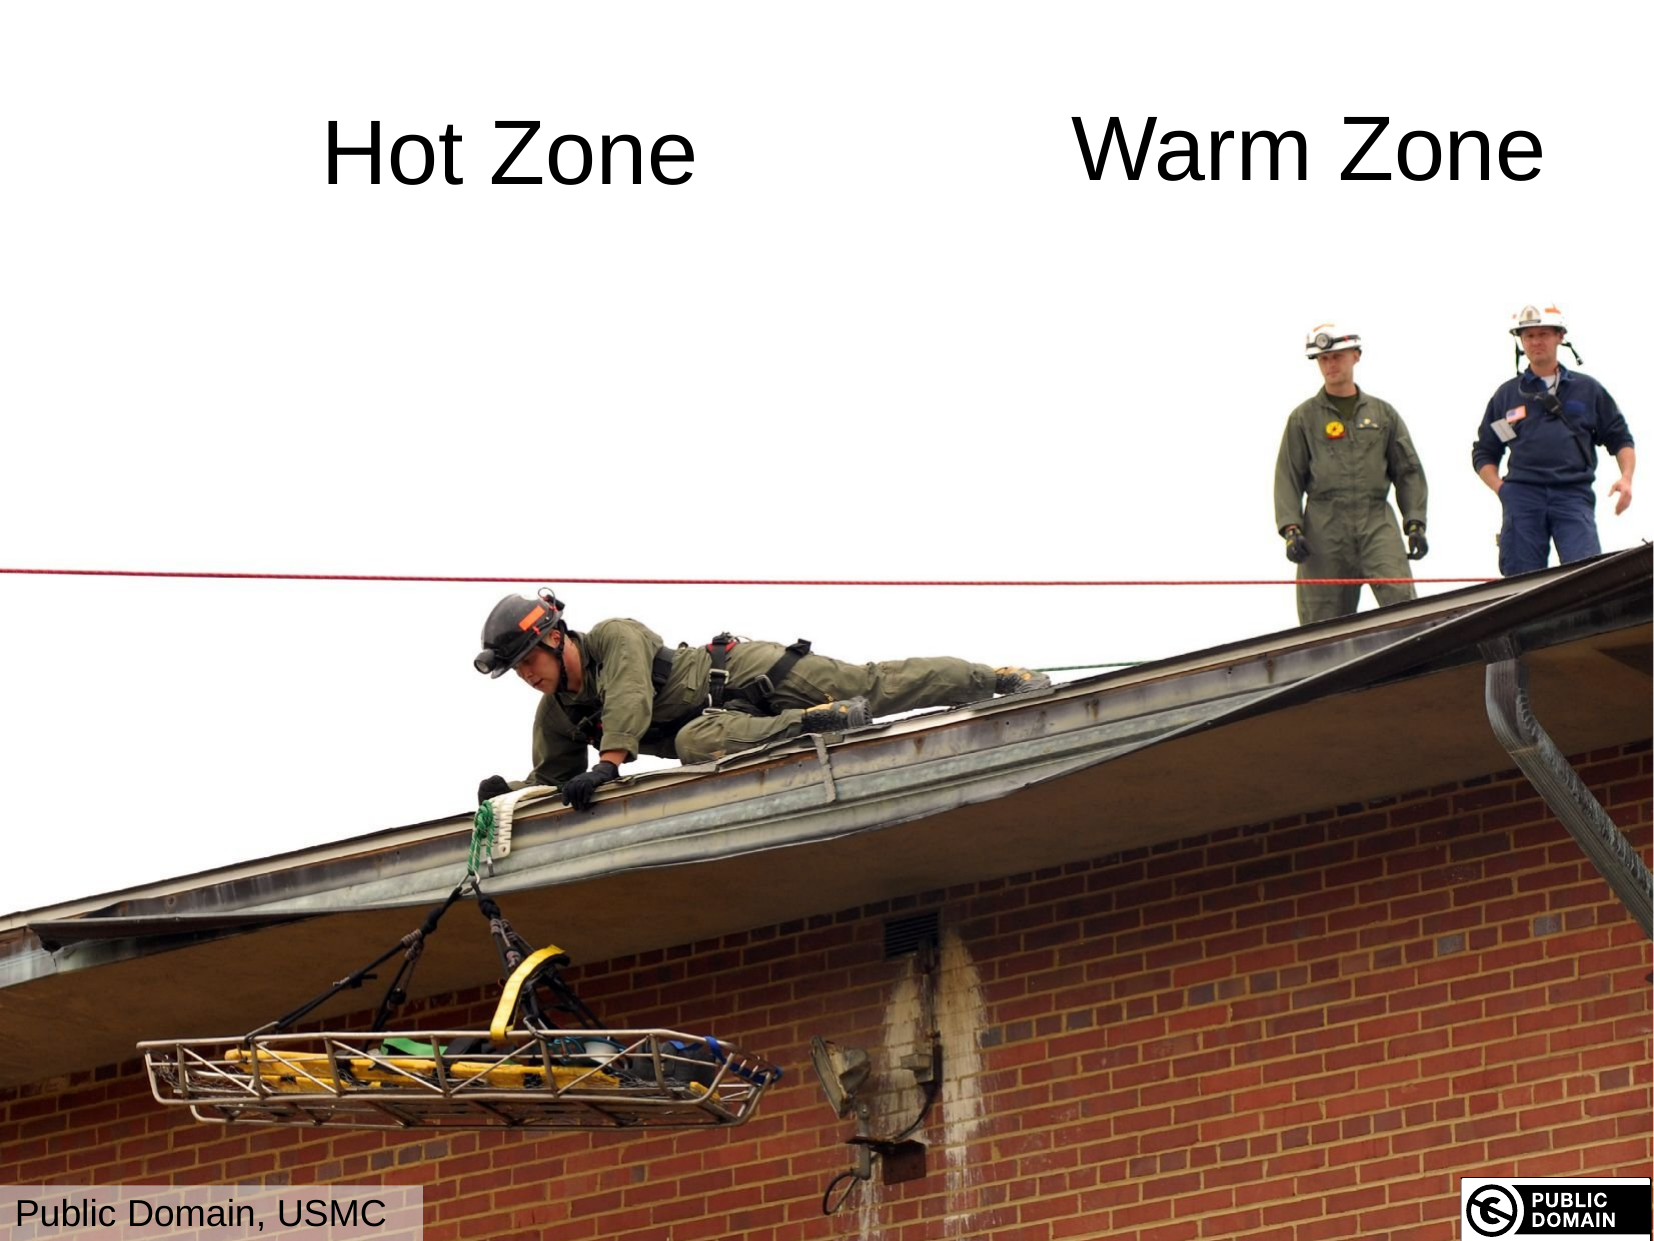

Warm Zone
# Hot Zone
Public Domain, USMC